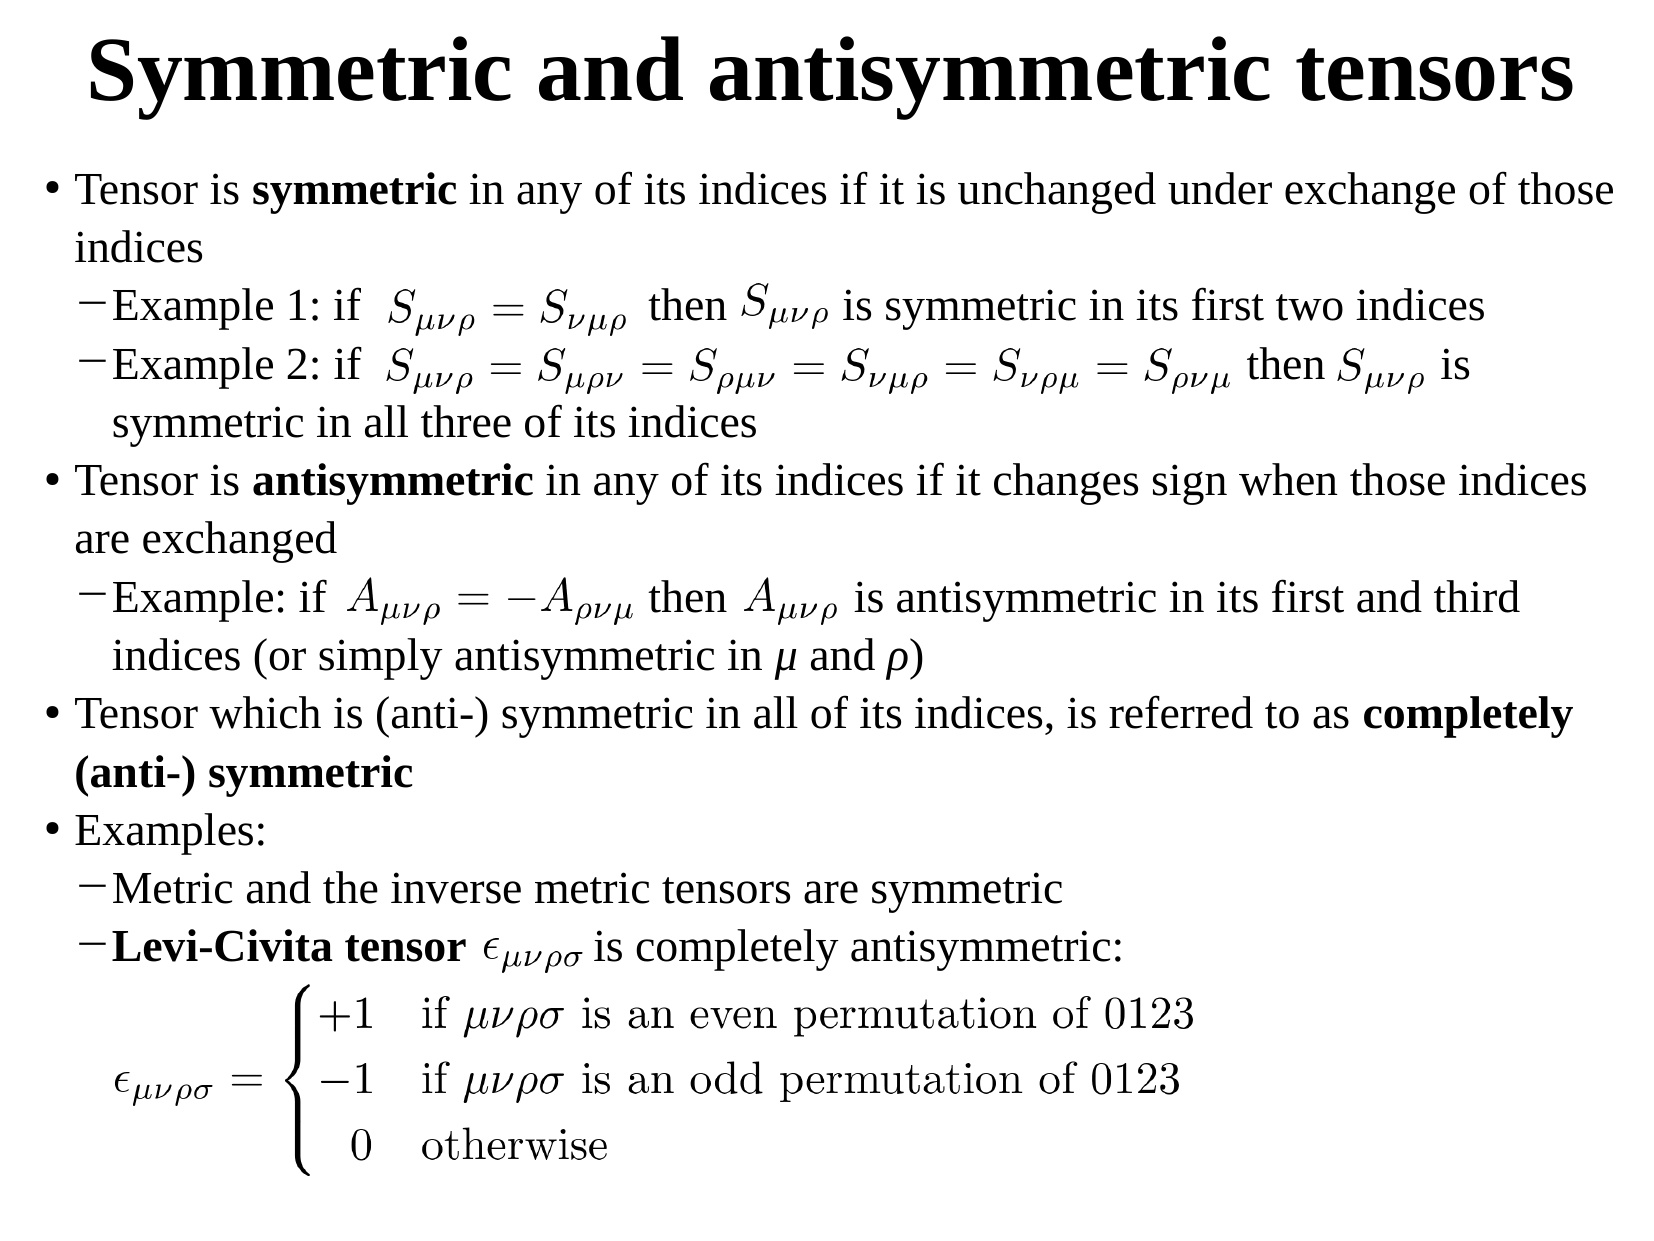

Symmetric and antisymmetric tensors
# Tensor is symmetric in any of its indices if it is unchanged under exchange of those indices
Example 1: if then is symmetric in its first two indices
Example 2: if then is symmetric in all three of its indices
Tensor is antisymmetric in any of its indices if it changes sign when those indices are exchanged
Example: if then is antisymmetric in its first and third indices (or simply antisymmetric in μ and ρ)
Tensor which is (anti-) symmetric in all of its indices, is referred to as completely (anti-) symmetric
Examples:
Metric and the inverse metric tensors are symmetric
Levi-Civita tensor is completely antisymmetric: